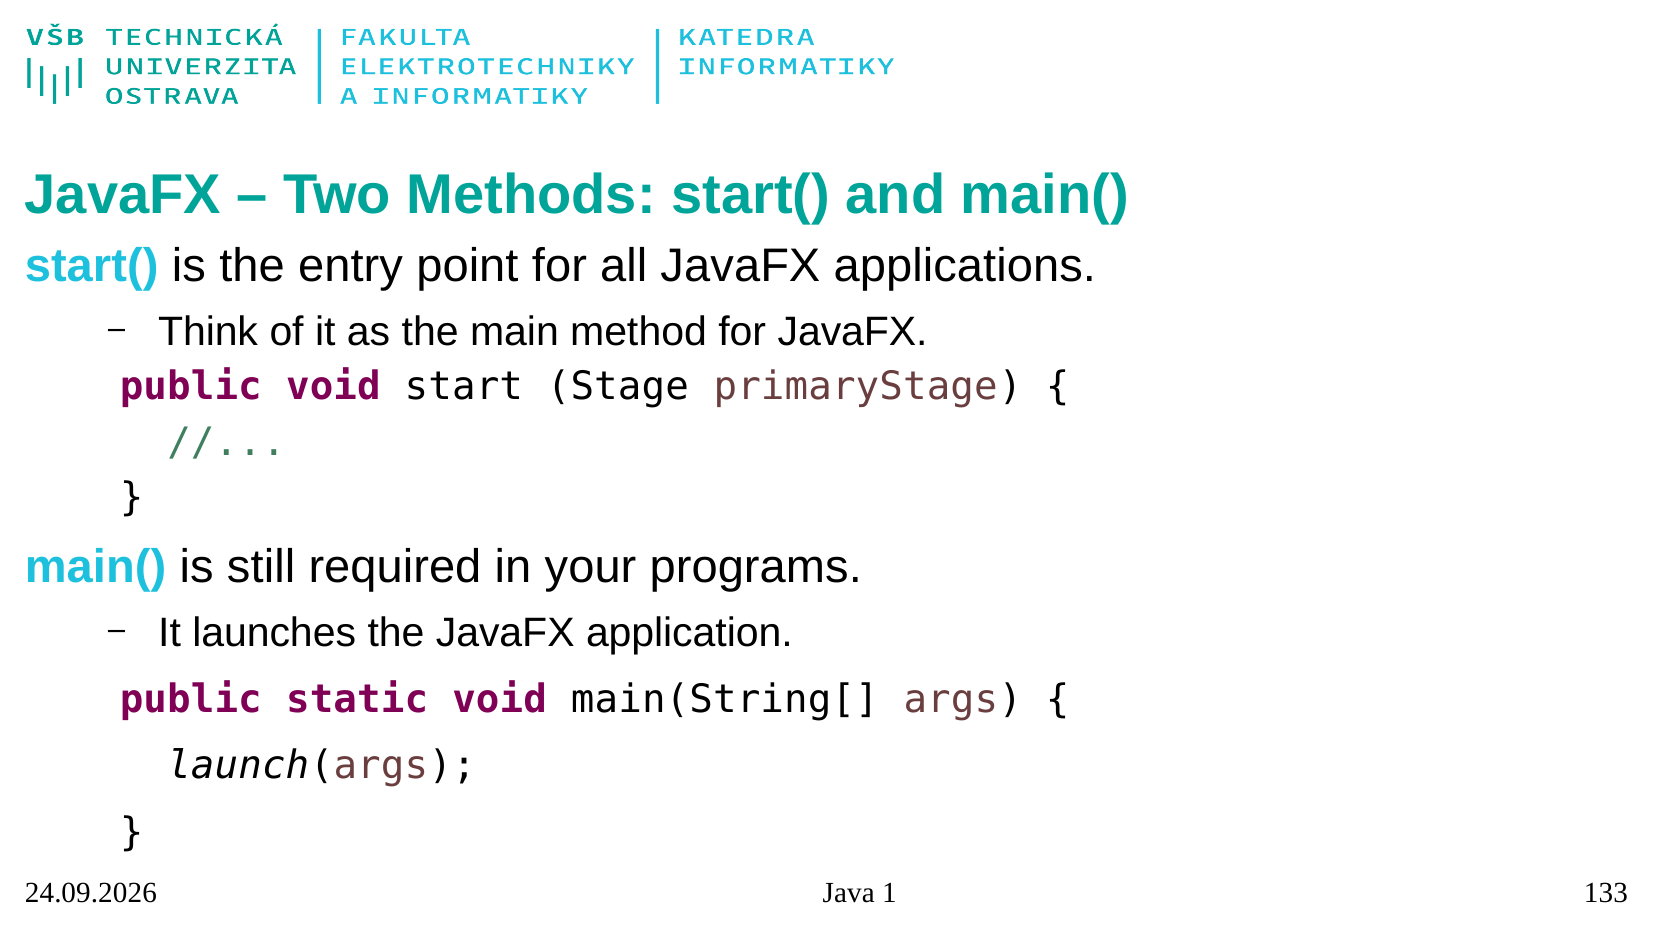

# JavaFX – Two Methods: start() and main()
start() is the entry point for all JavaFX applications.
Think of it as the main method for JavaFX.
 public void start (Stage primaryStage) {
 //...
 }
main() is still required in your programs.
It launches the JavaFX application.
 public static void main(String[] args) {
 launch(args);
 }
Java 1
133